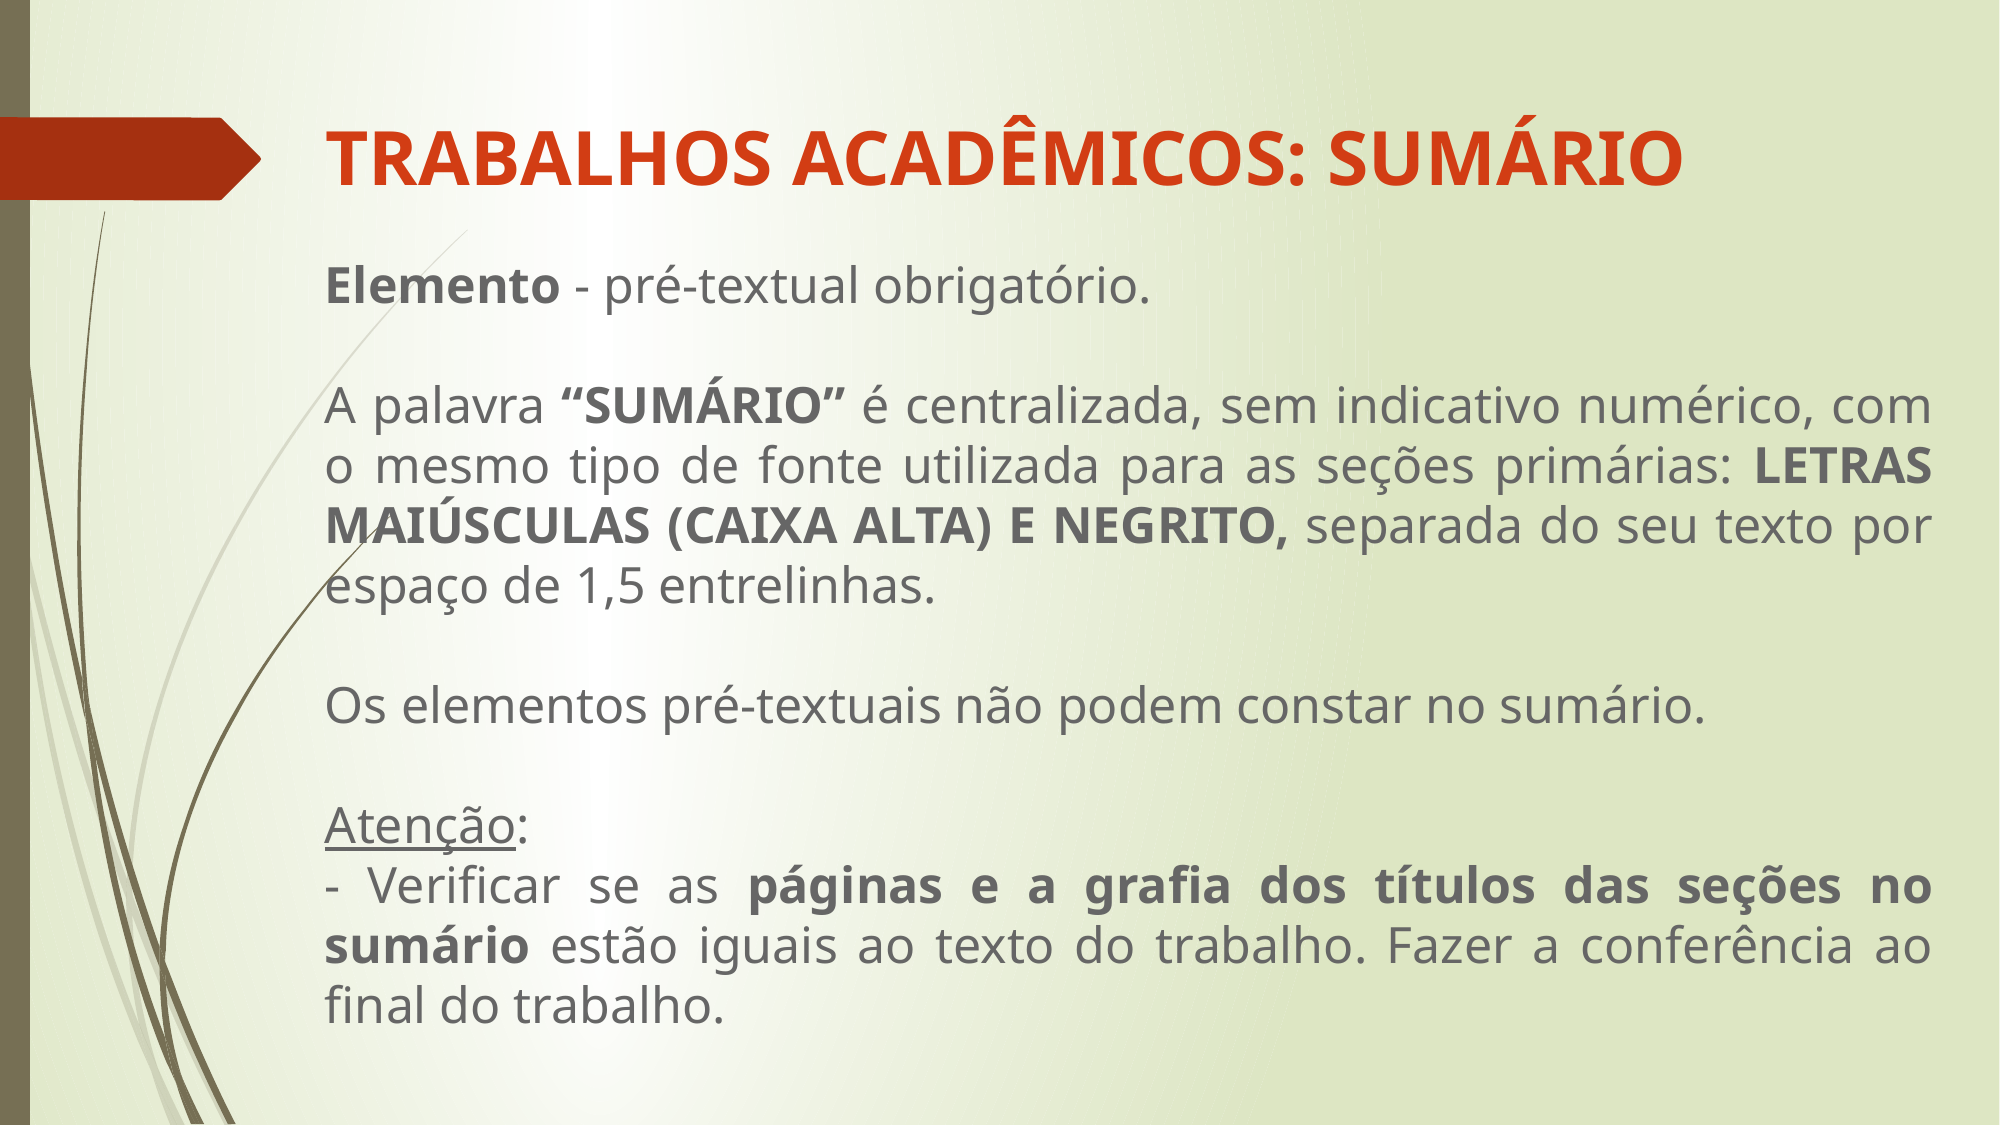

# TRABALHOS ACADÊMICOS: SUMÁRIO
Elemento - pré-textual obrigatório.
A palavra “SUMÁRIO” é centralizada, sem indicativo numérico, com o mesmo tipo de fonte utilizada para as seções primárias: LETRAS MAIÚSCULAS (CAIXA ALTA) E NEGRITO, separada do seu texto por espaço de 1,5 entrelinhas.
Os elementos pré-textuais não podem constar no sumário.
Atenção:
- Verificar se as páginas e a grafia dos títulos das seções no sumário estão iguais ao texto do trabalho. Fazer a conferência ao final do trabalho.